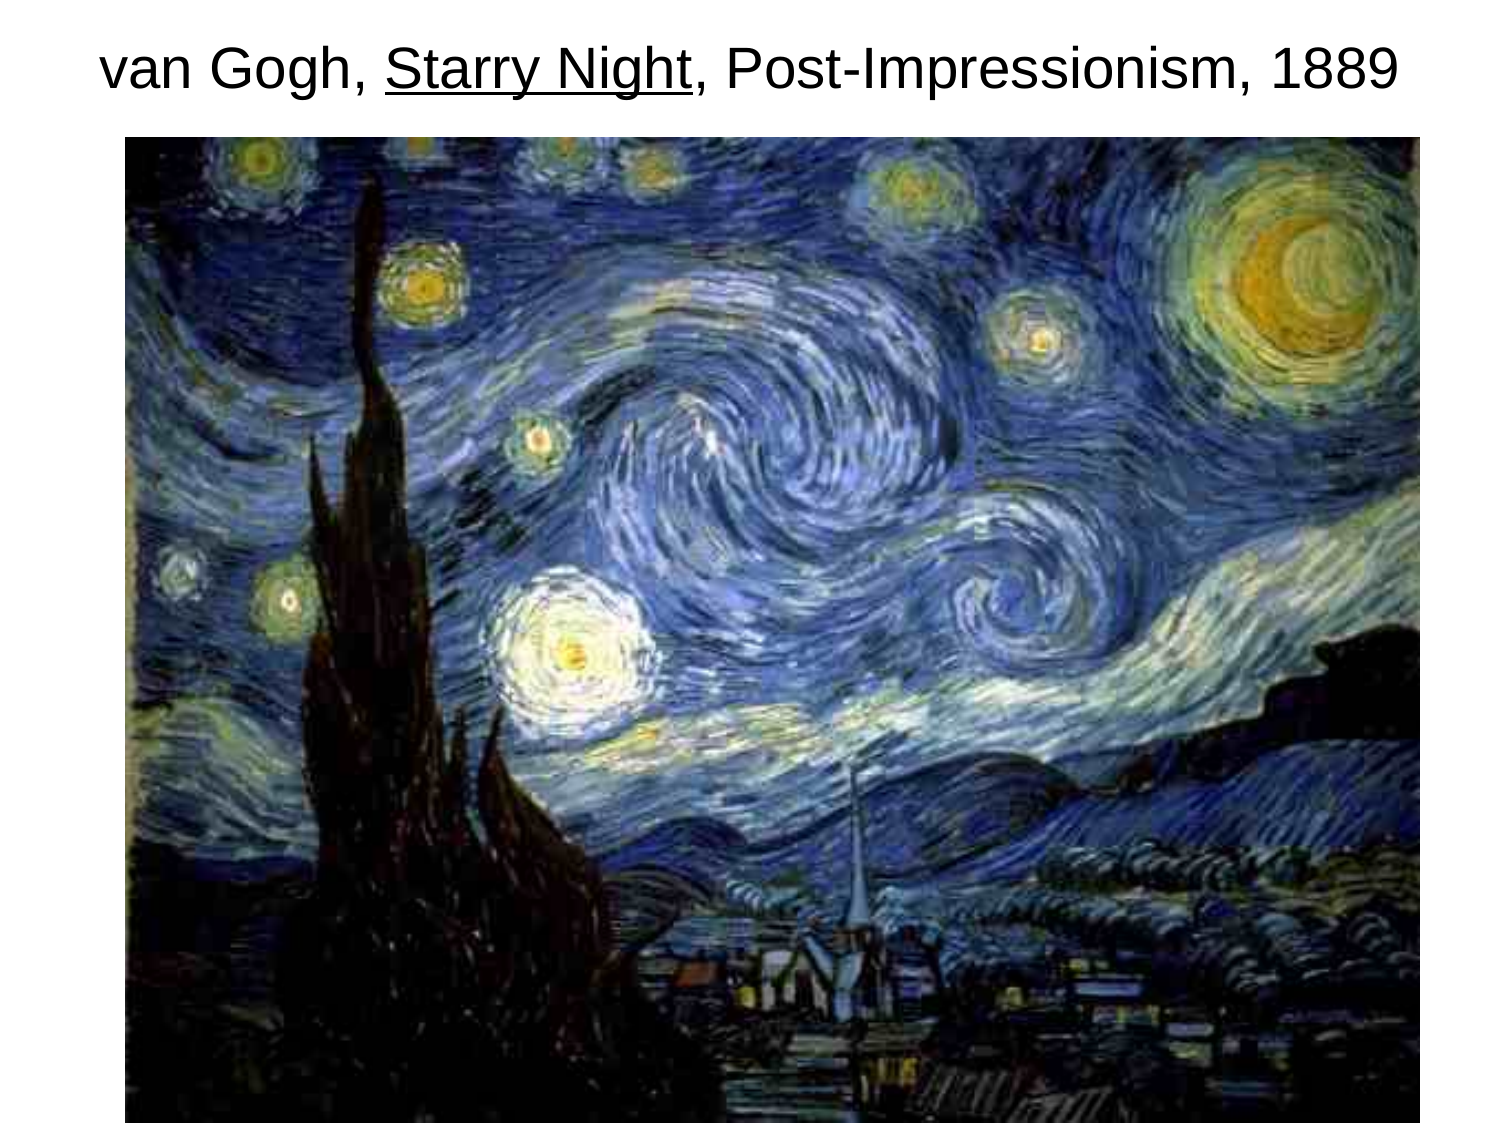

# van Gogh, Starry Night, Post-Impressionism, 1889